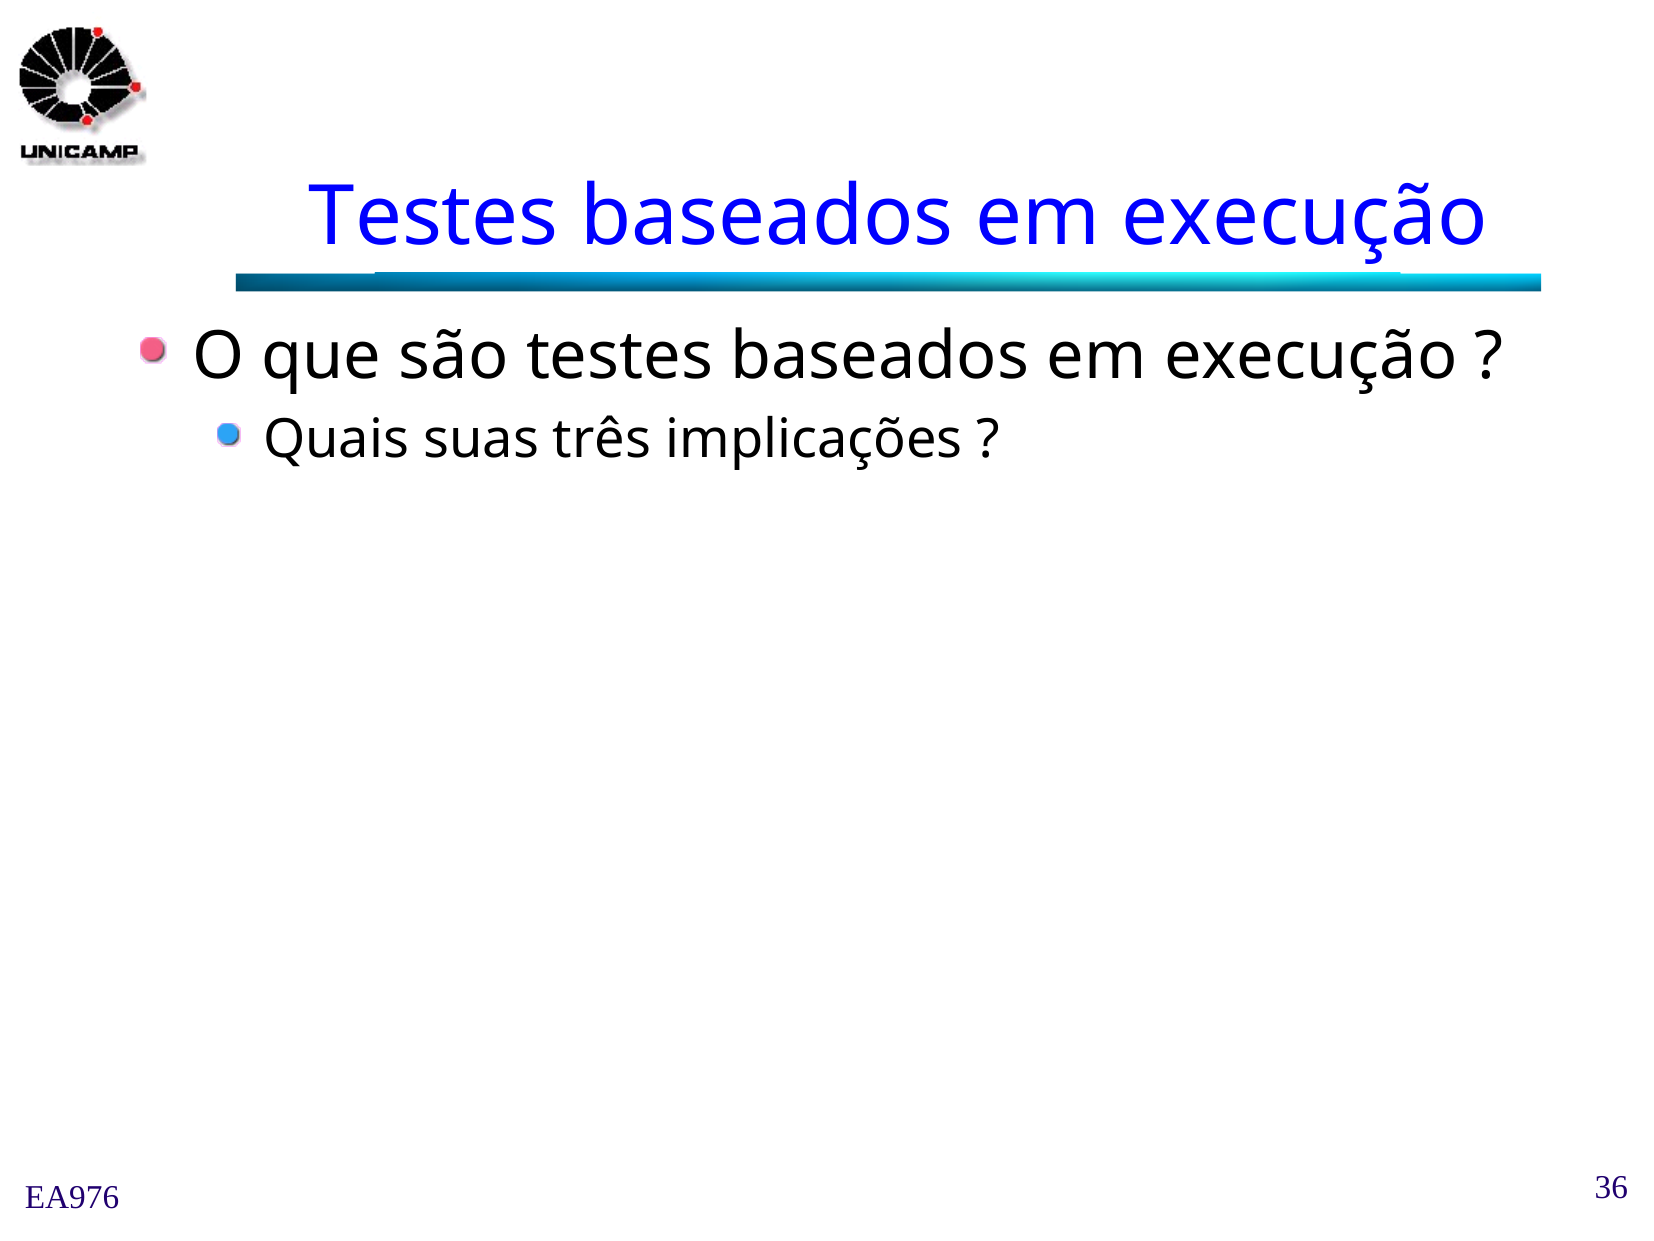

# Testes baseados em execução
O que são testes baseados em execução ?
Quais suas três implicações ?
36